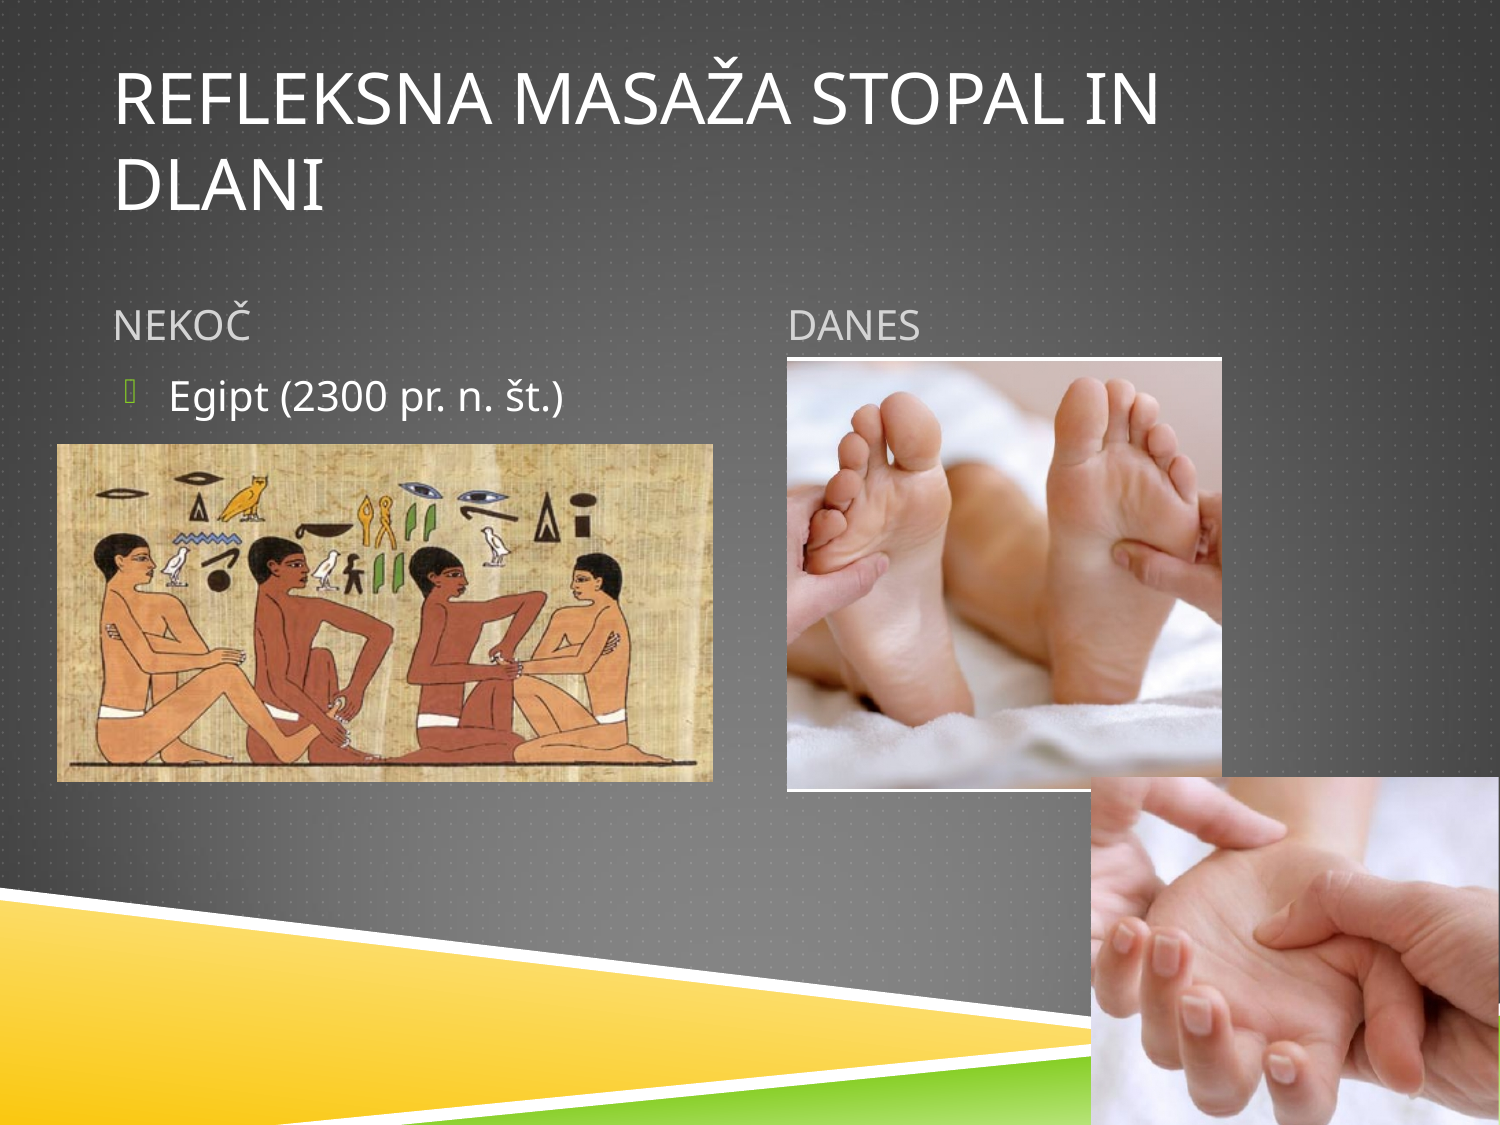

# Refleksna masaža stopal in dlani
NEKOČ
DANES
Egipt (2300 pr. n. št.)